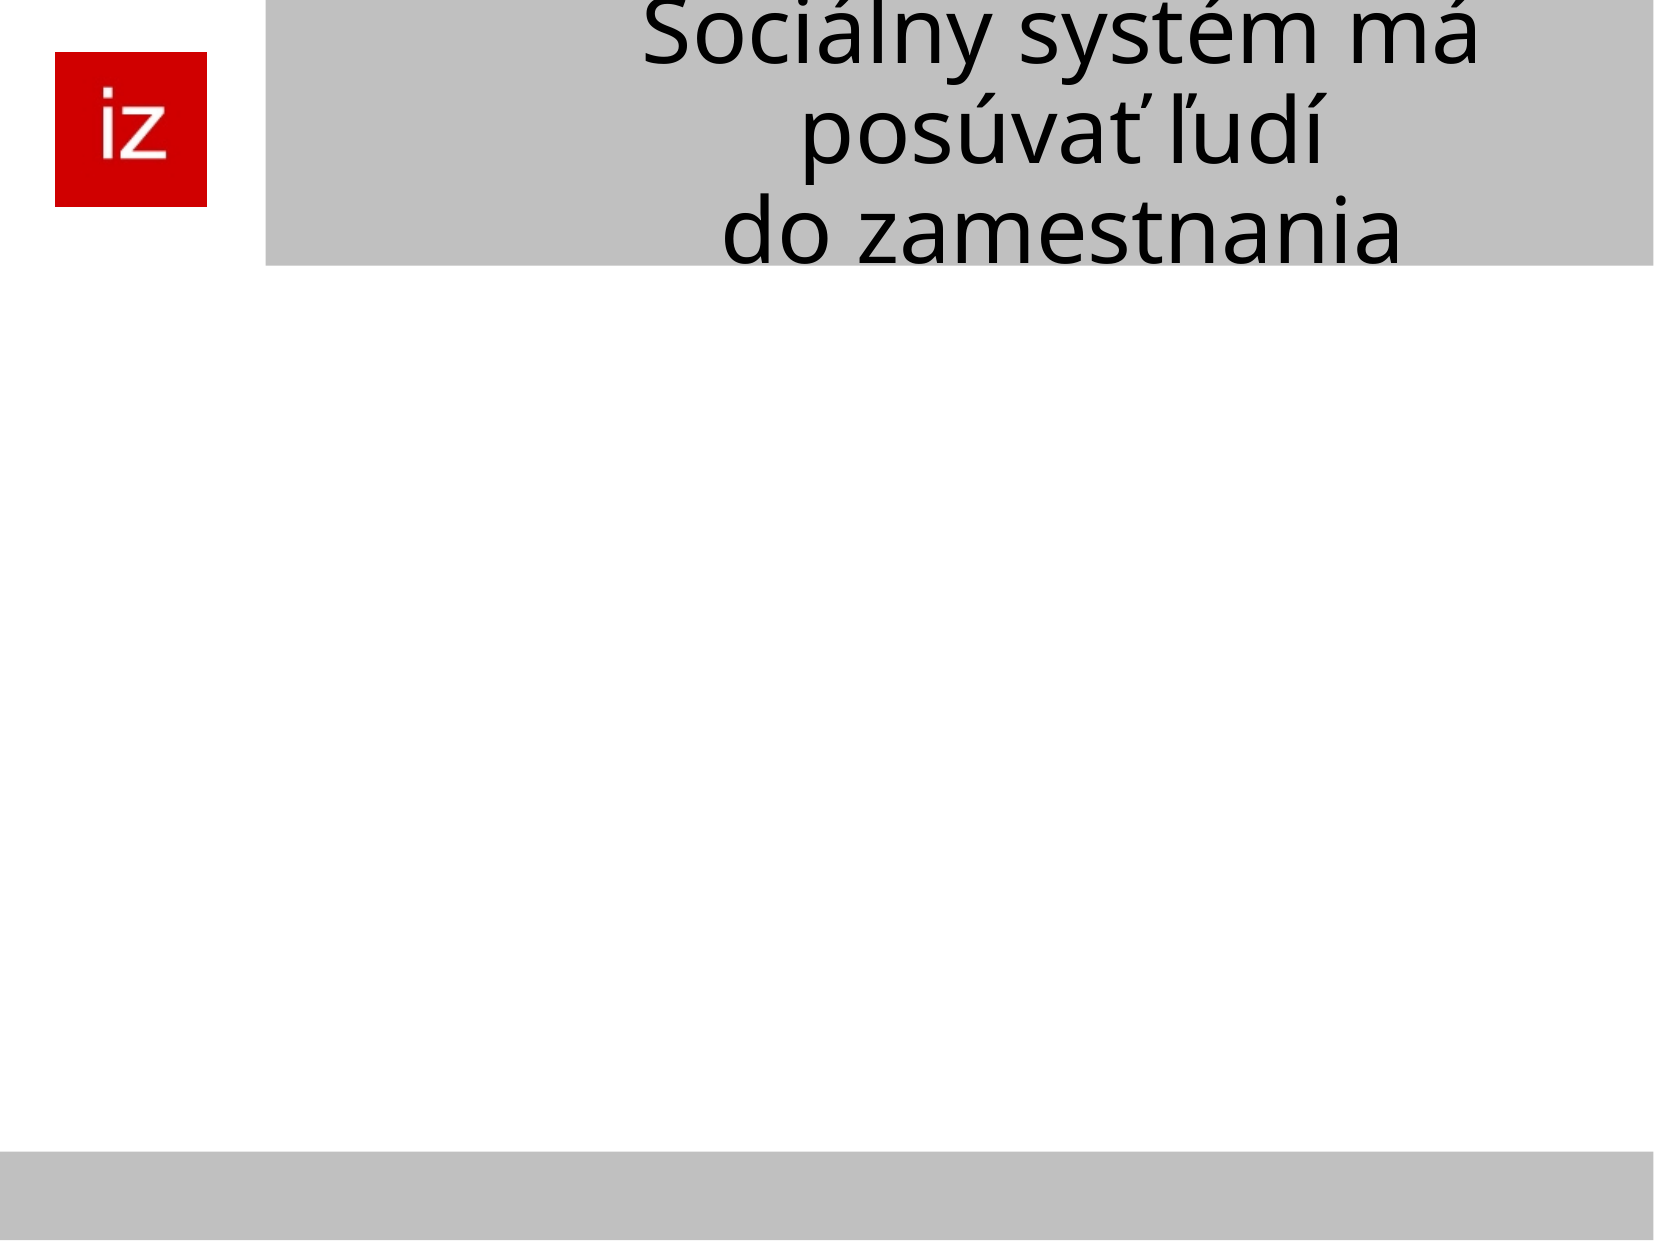

# Sociálny systém má posúvať ľudí do zamestnania